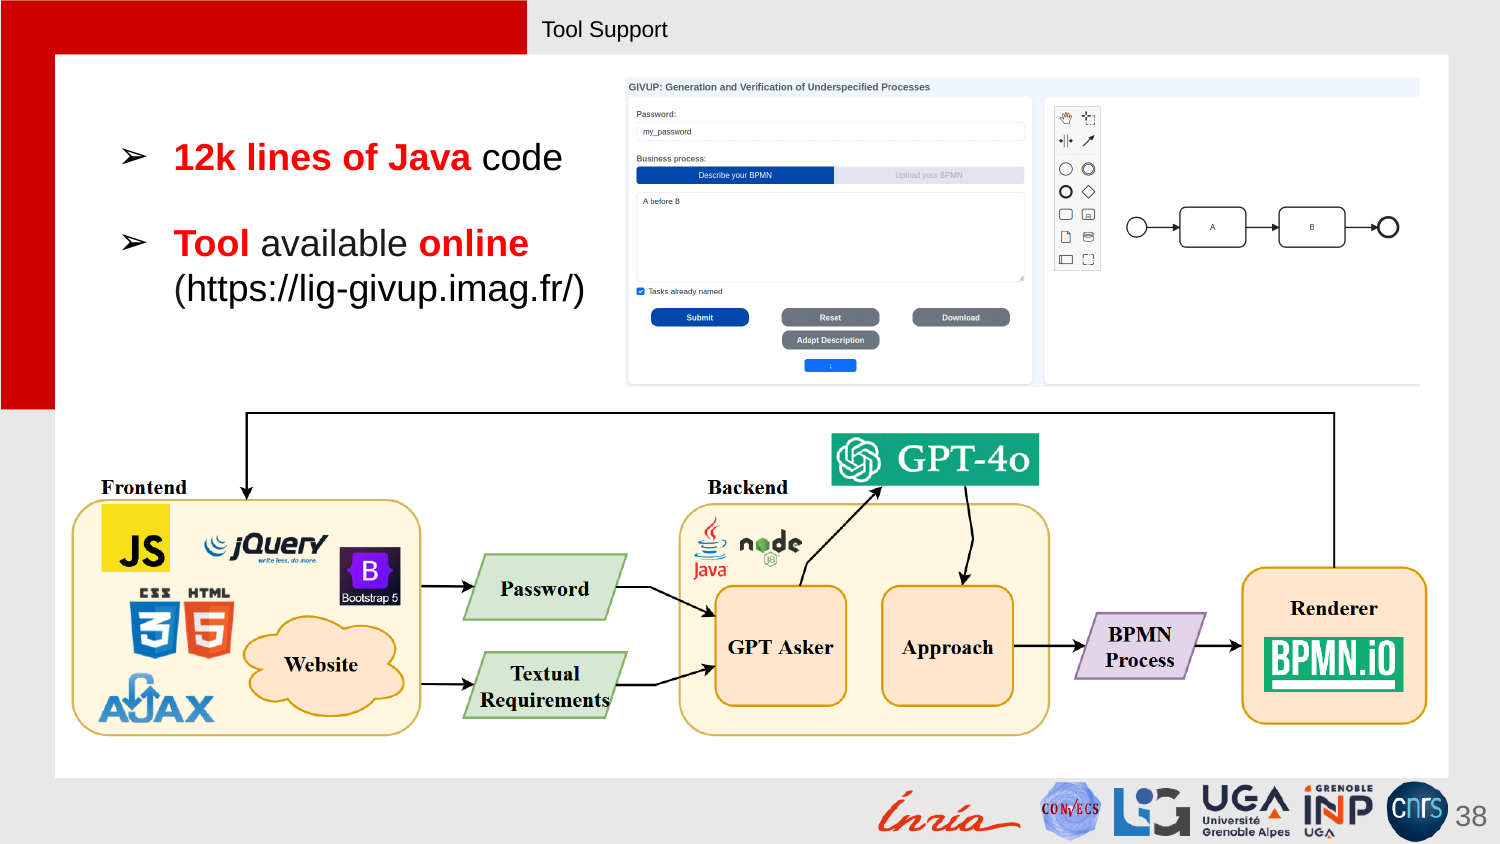

# Tool Support
12k lines of Java code
Tool available online
(https://lig-givup.imag.fr/)
38